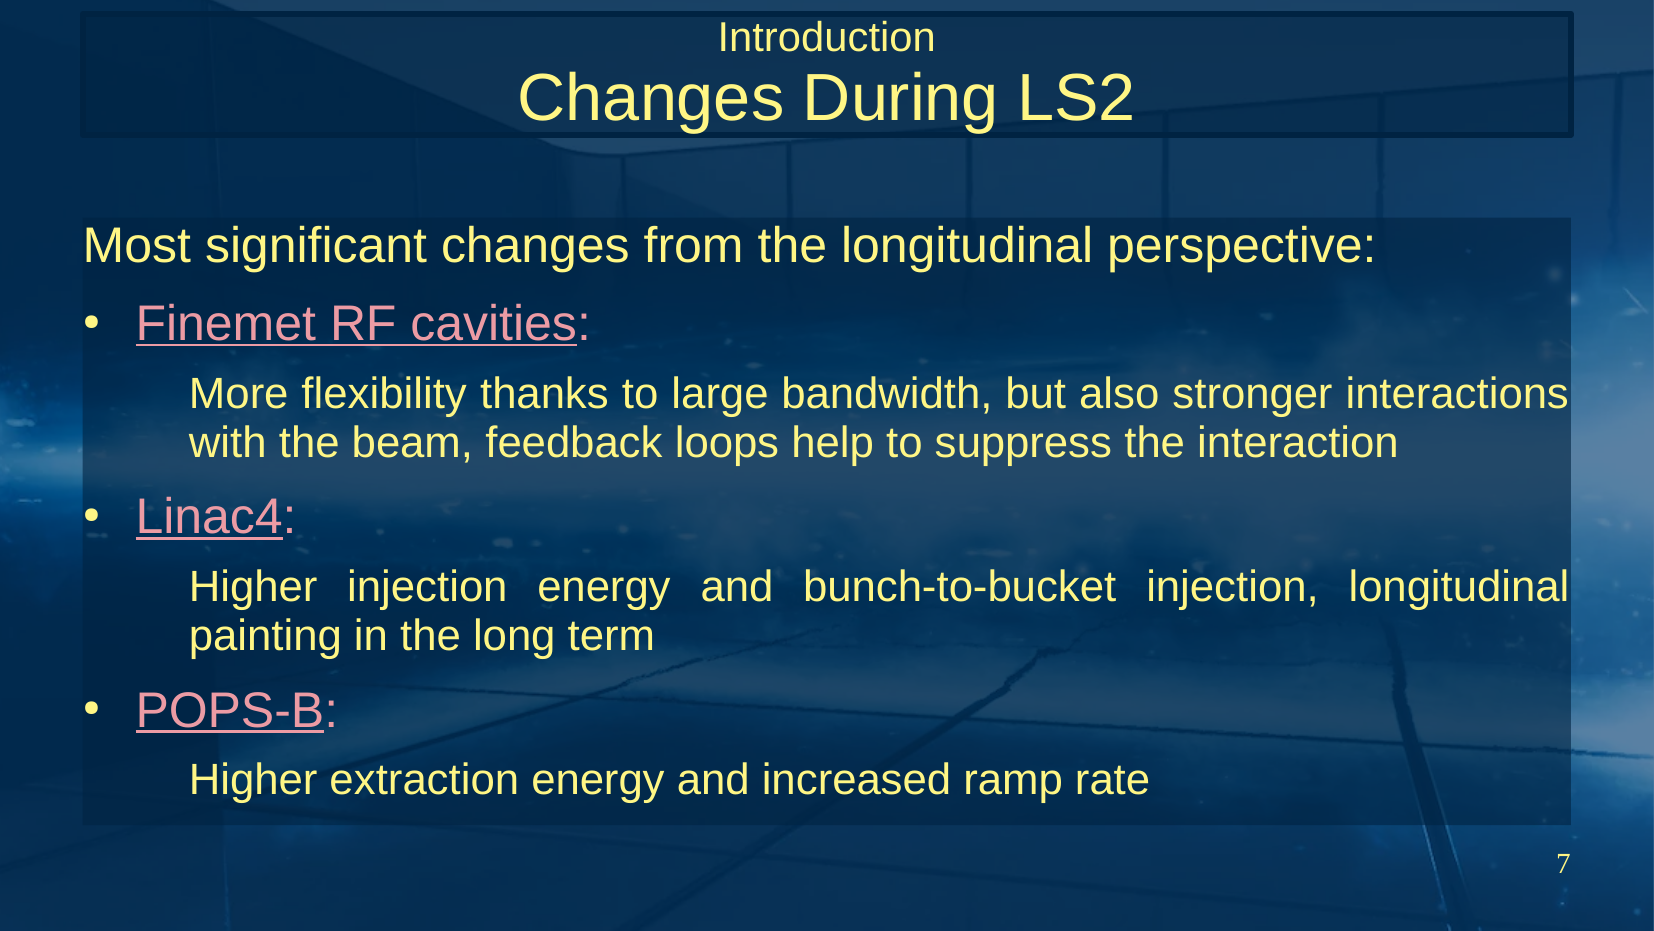

Introduction
Changes During LS2
# Most significant changes from the longitudinal perspective:
Finemet RF cavities:
More flexibility thanks to large bandwidth, but also stronger interactions with the beam, feedback loops help to suppress the interaction
Linac4:
Higher injection energy and bunch-to-bucket injection, longitudinal painting in the long term
POPS-B:
Higher extraction energy and increased ramp rate
7